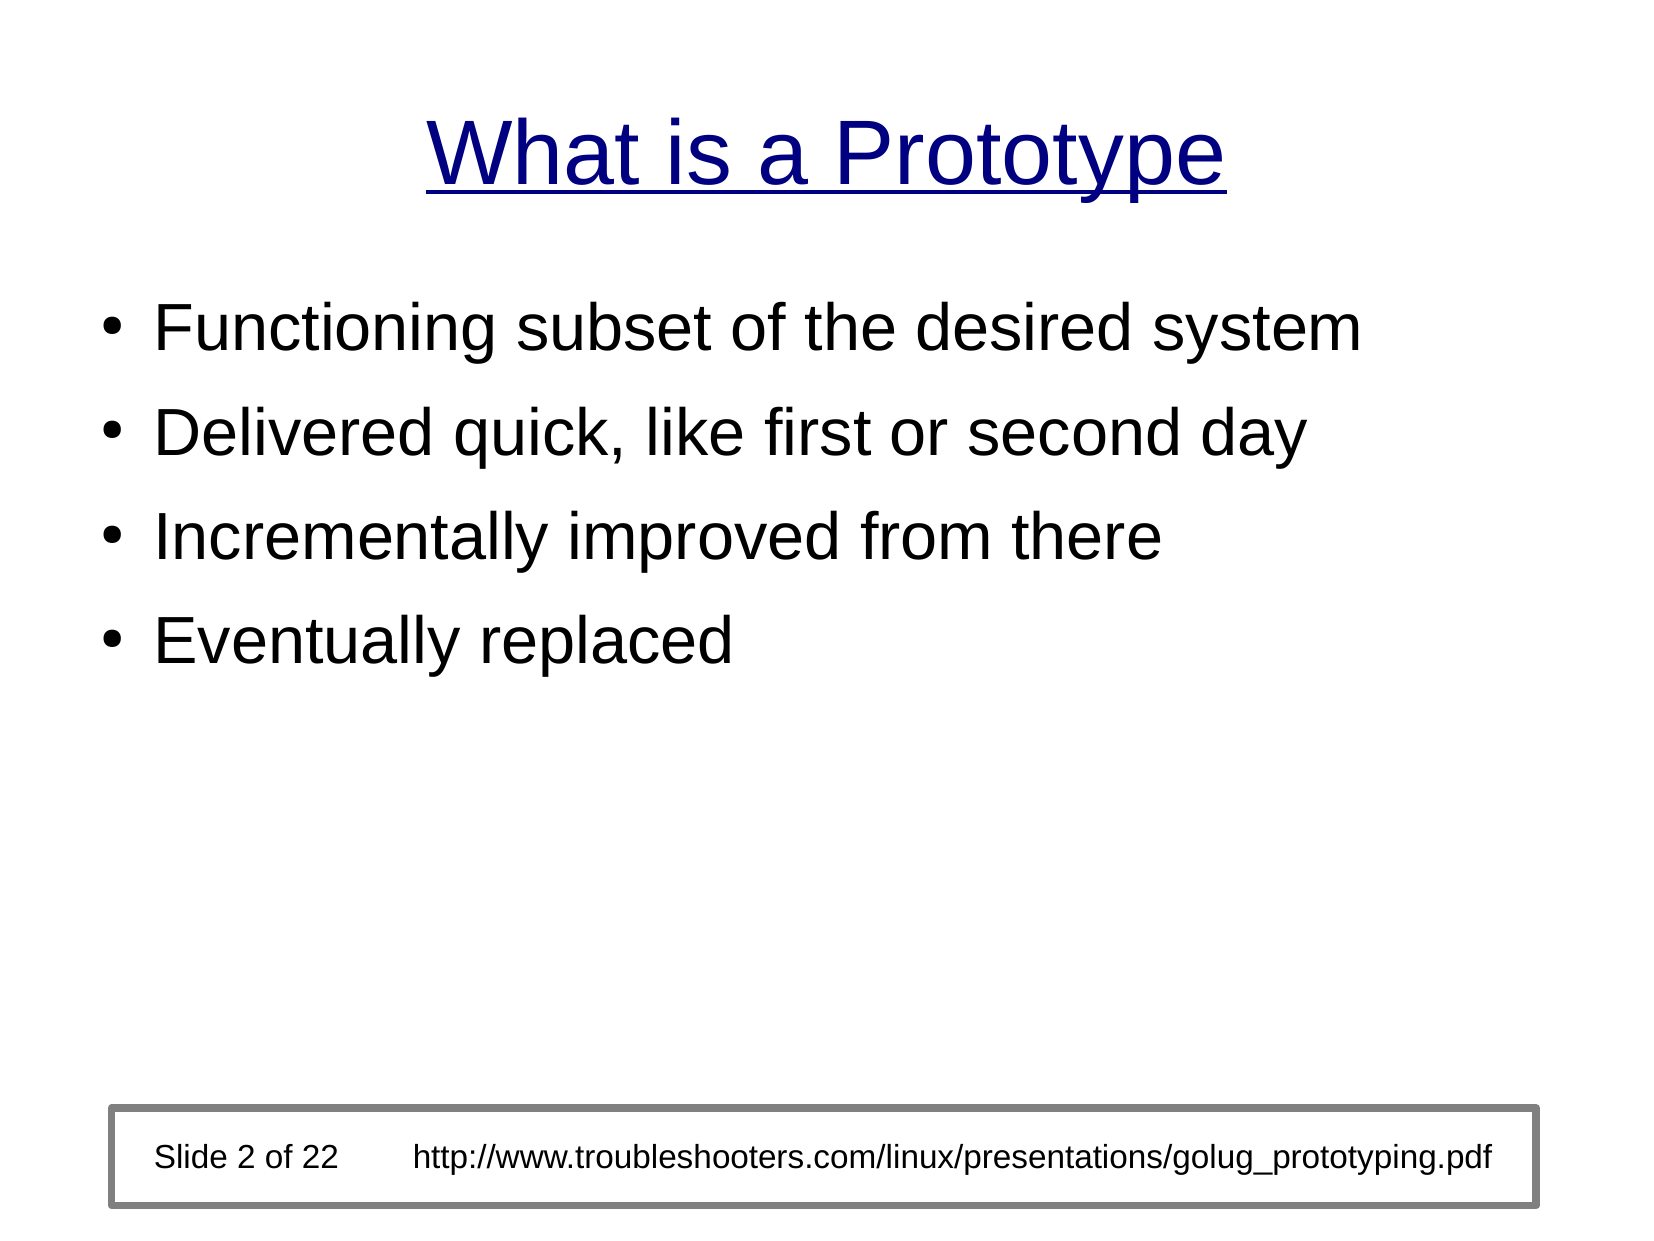

# What is a Prototype
Functioning subset of the desired system
Delivered quick, like first or second day
Incrementally improved from there
Eventually replaced
Slide of 22 http://www.troubleshooters.com/linux/presentations/golug_prototyping.pdf